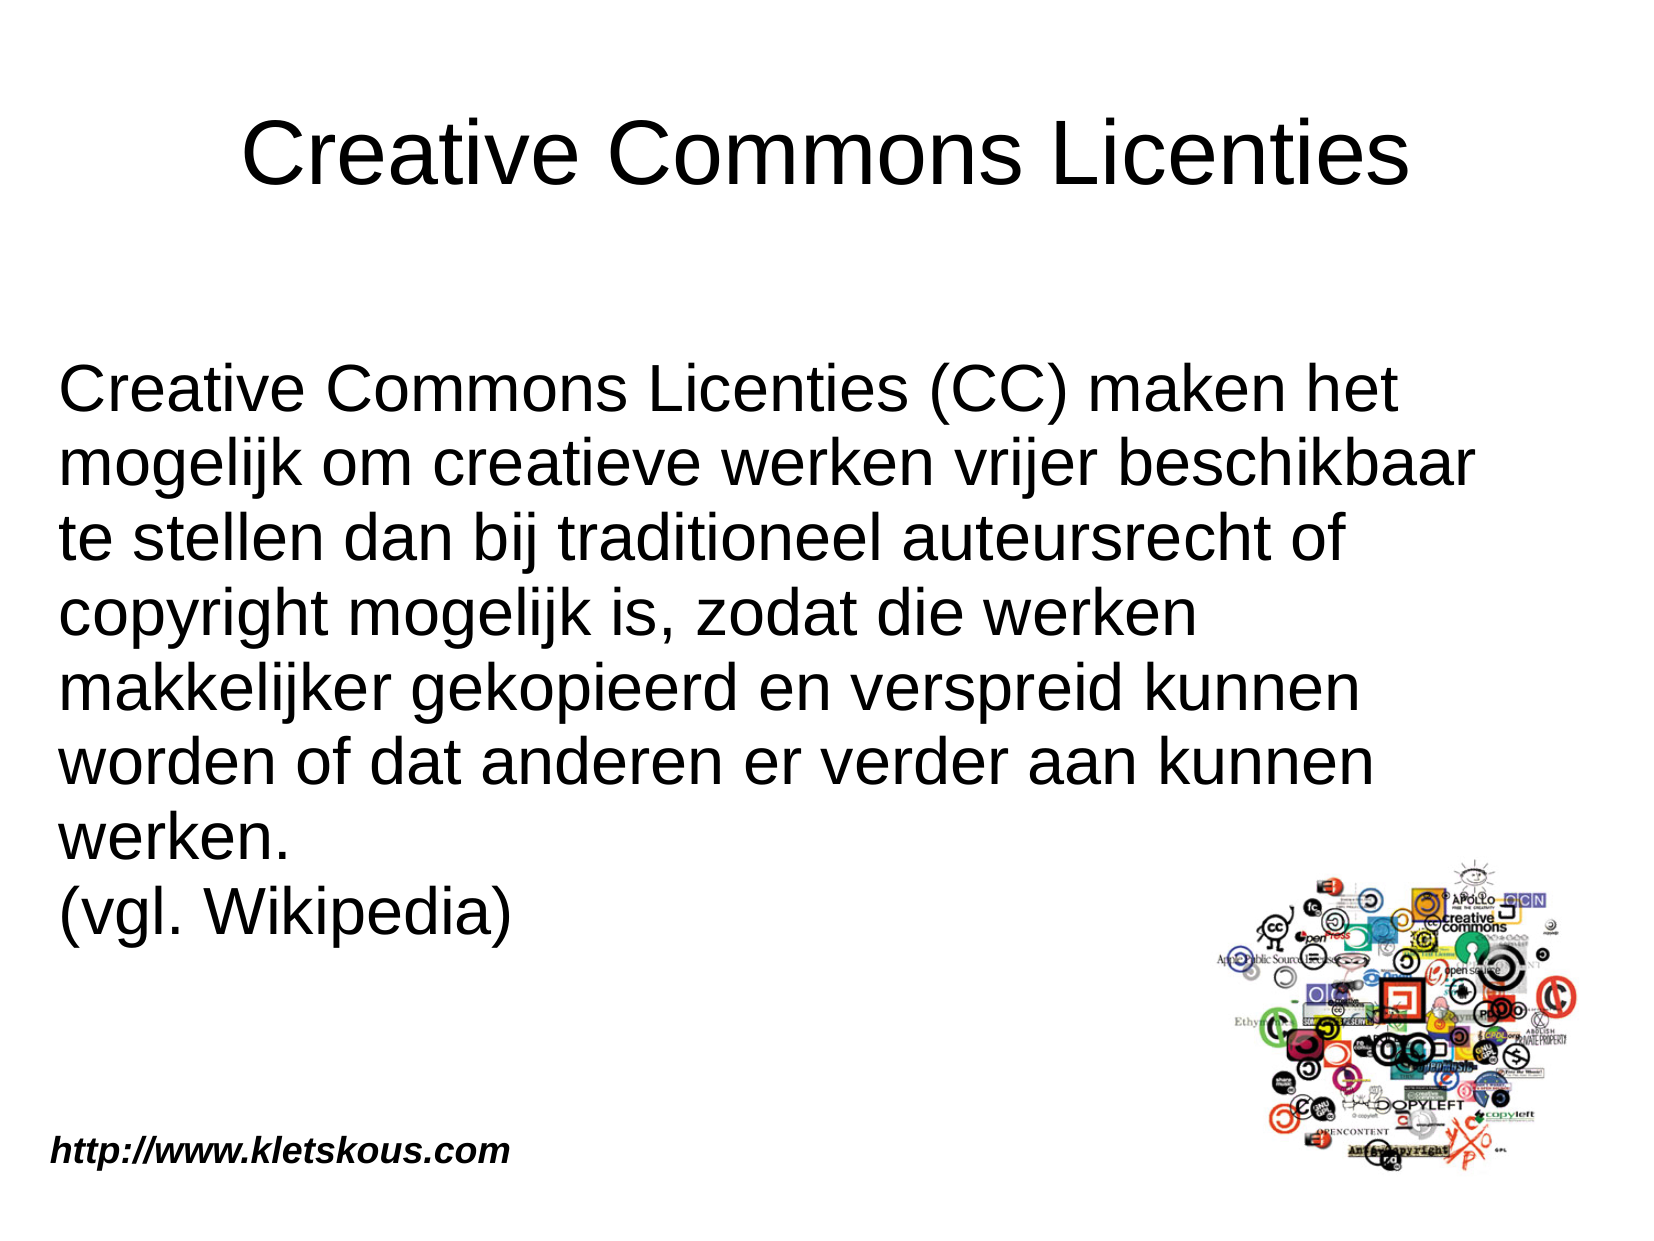

# Creative Commons Licenties
Creative Commons Licenties (CC) maken het mogelijk om creatieve werken vrijer beschikbaar te stellen dan bij traditioneel auteursrecht of copyright mogelijk is, zodat die werken makkelijker gekopieerd en verspreid kunnen worden of dat anderen er verder aan kunnen werken.
(vgl. Wikipedia)
http://www.kletskous.com